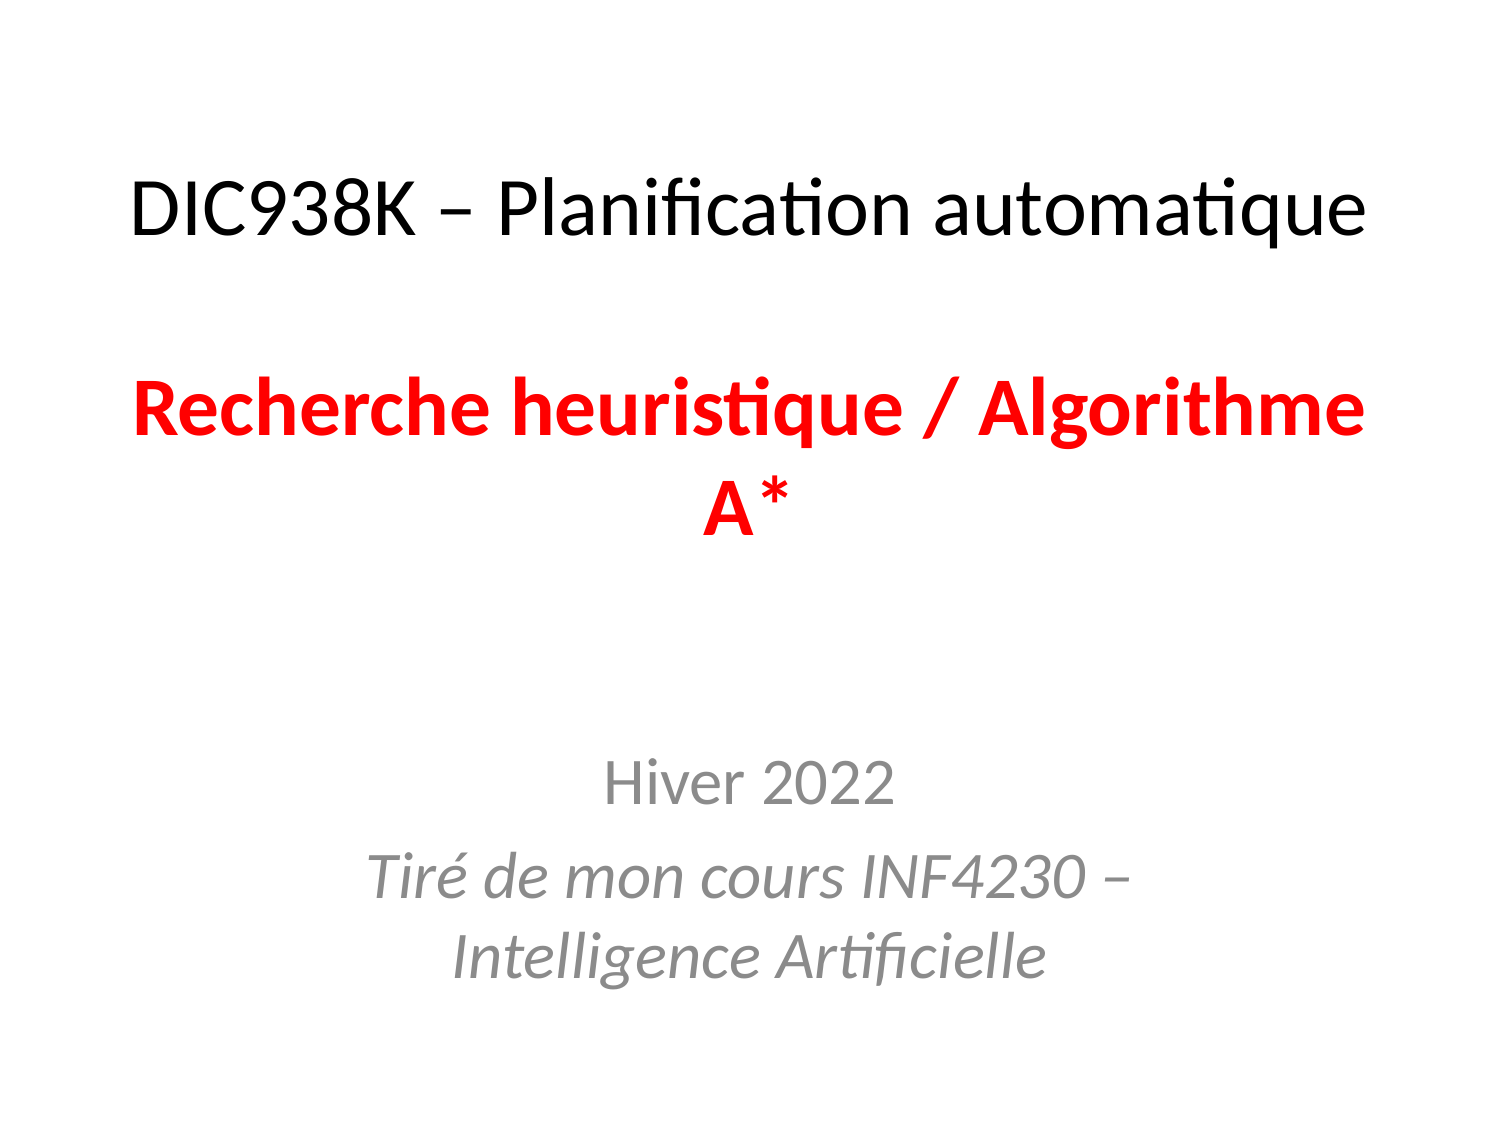

# DIC938K – Planification automatique Recherche heuristique / Algorithme A*
Hiver 2022
Tiré de mon cours INF4230 – Intelligence Artificielle